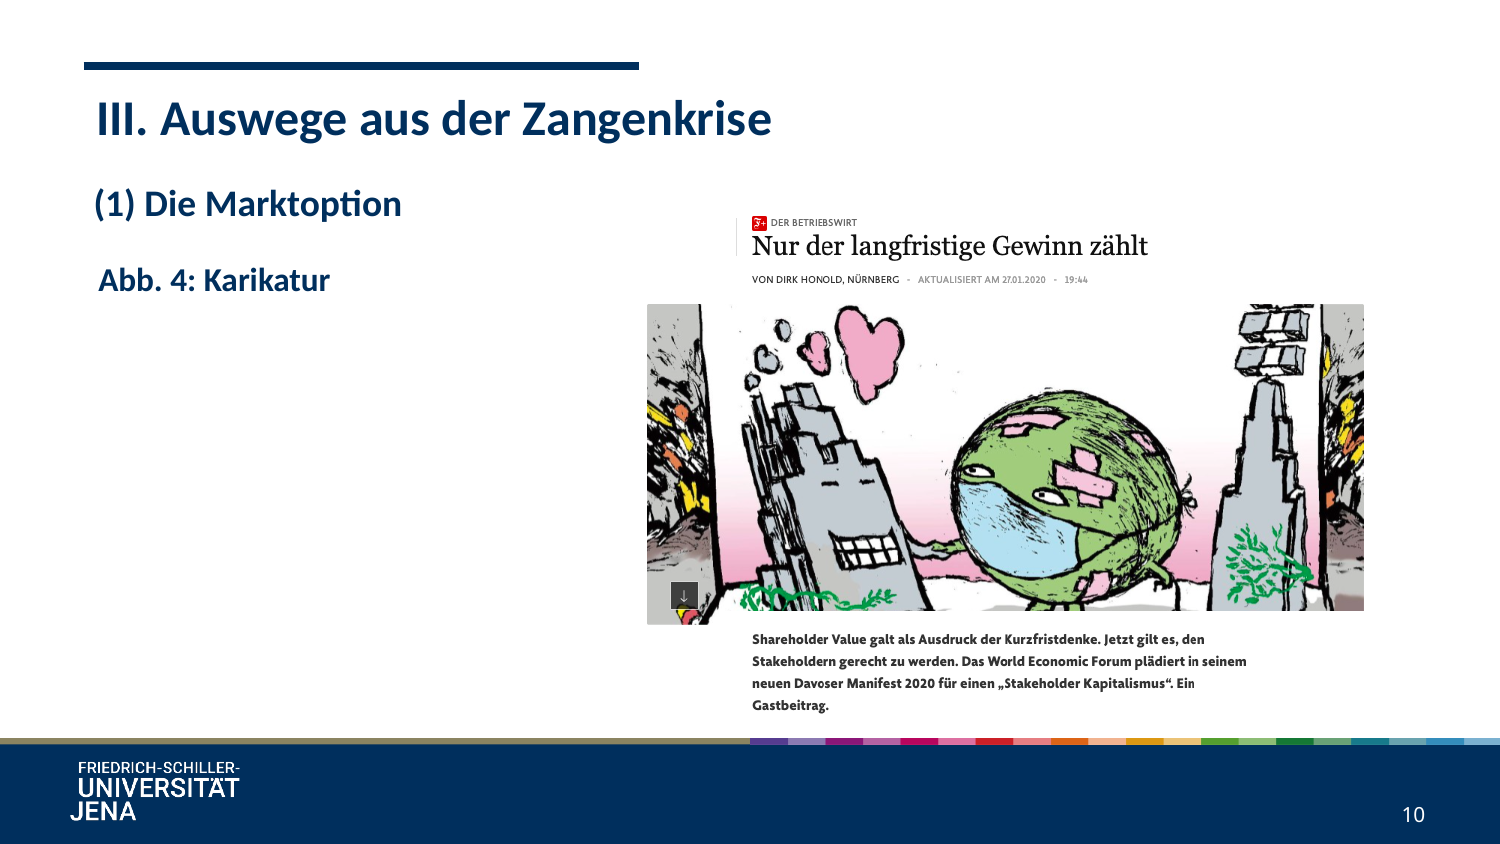

III. Auswege aus der Zangenkrise
(1) Die Marktoption
Abb. 4: Karikatur